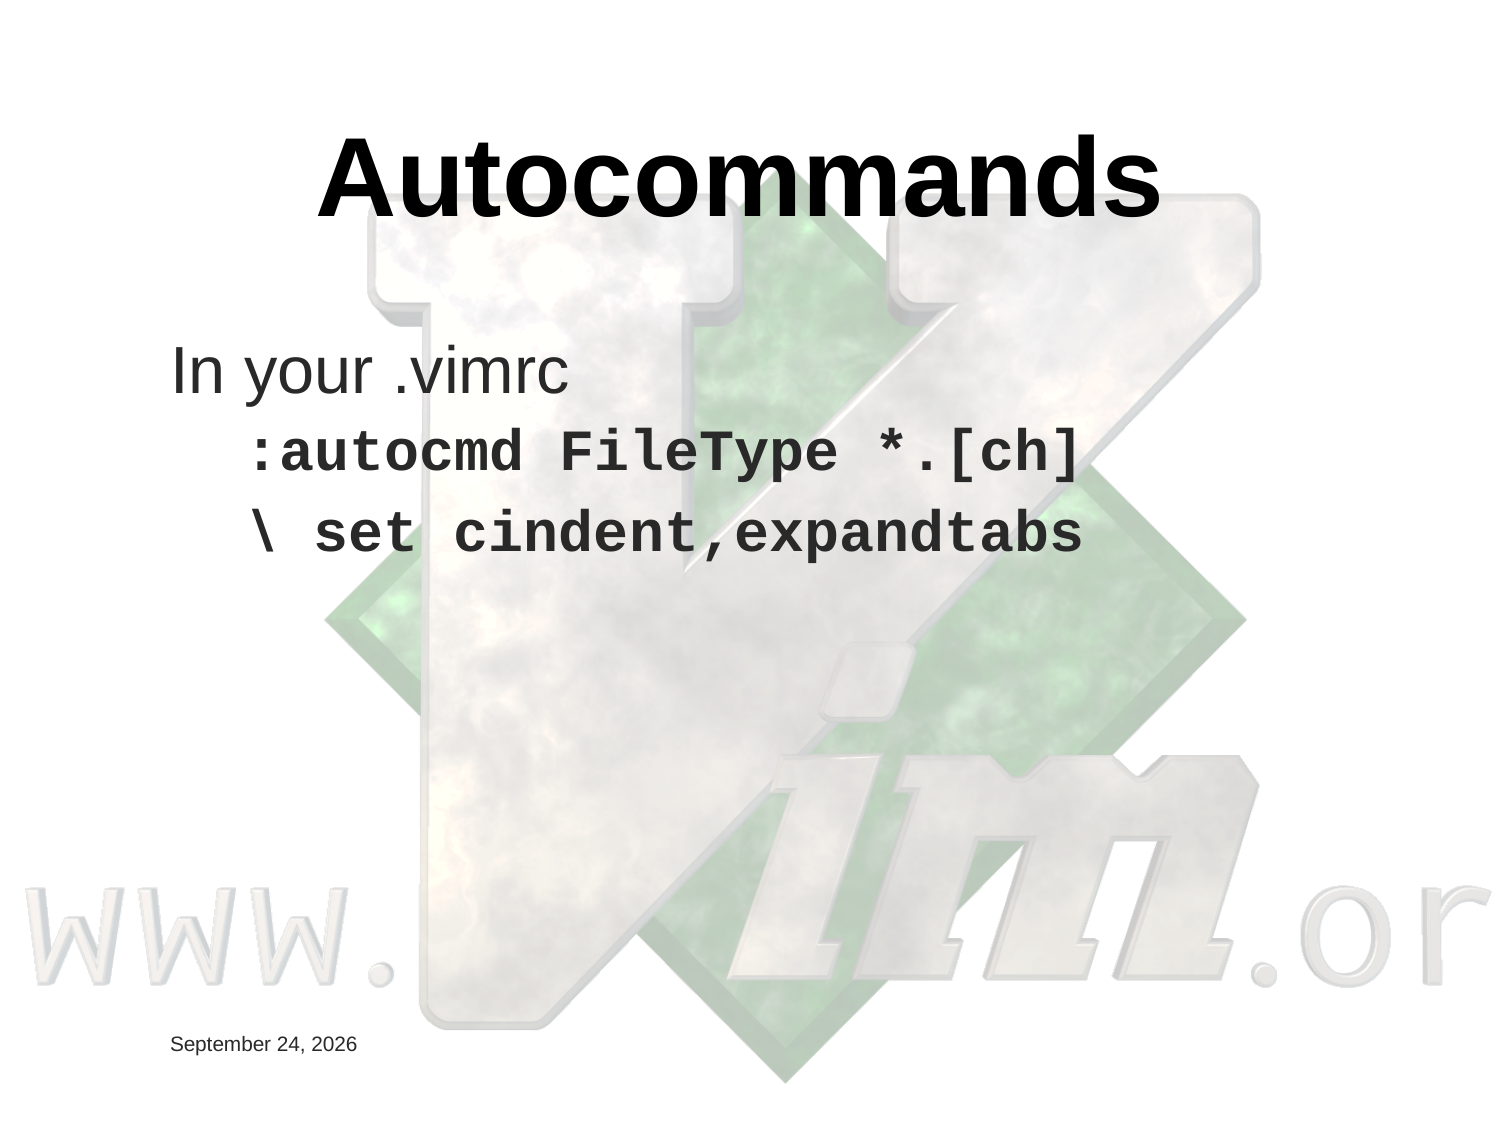

# Autocommands
In your .vimrc
:autocmd FileType *.[ch]
\ set cindent,expandtabs